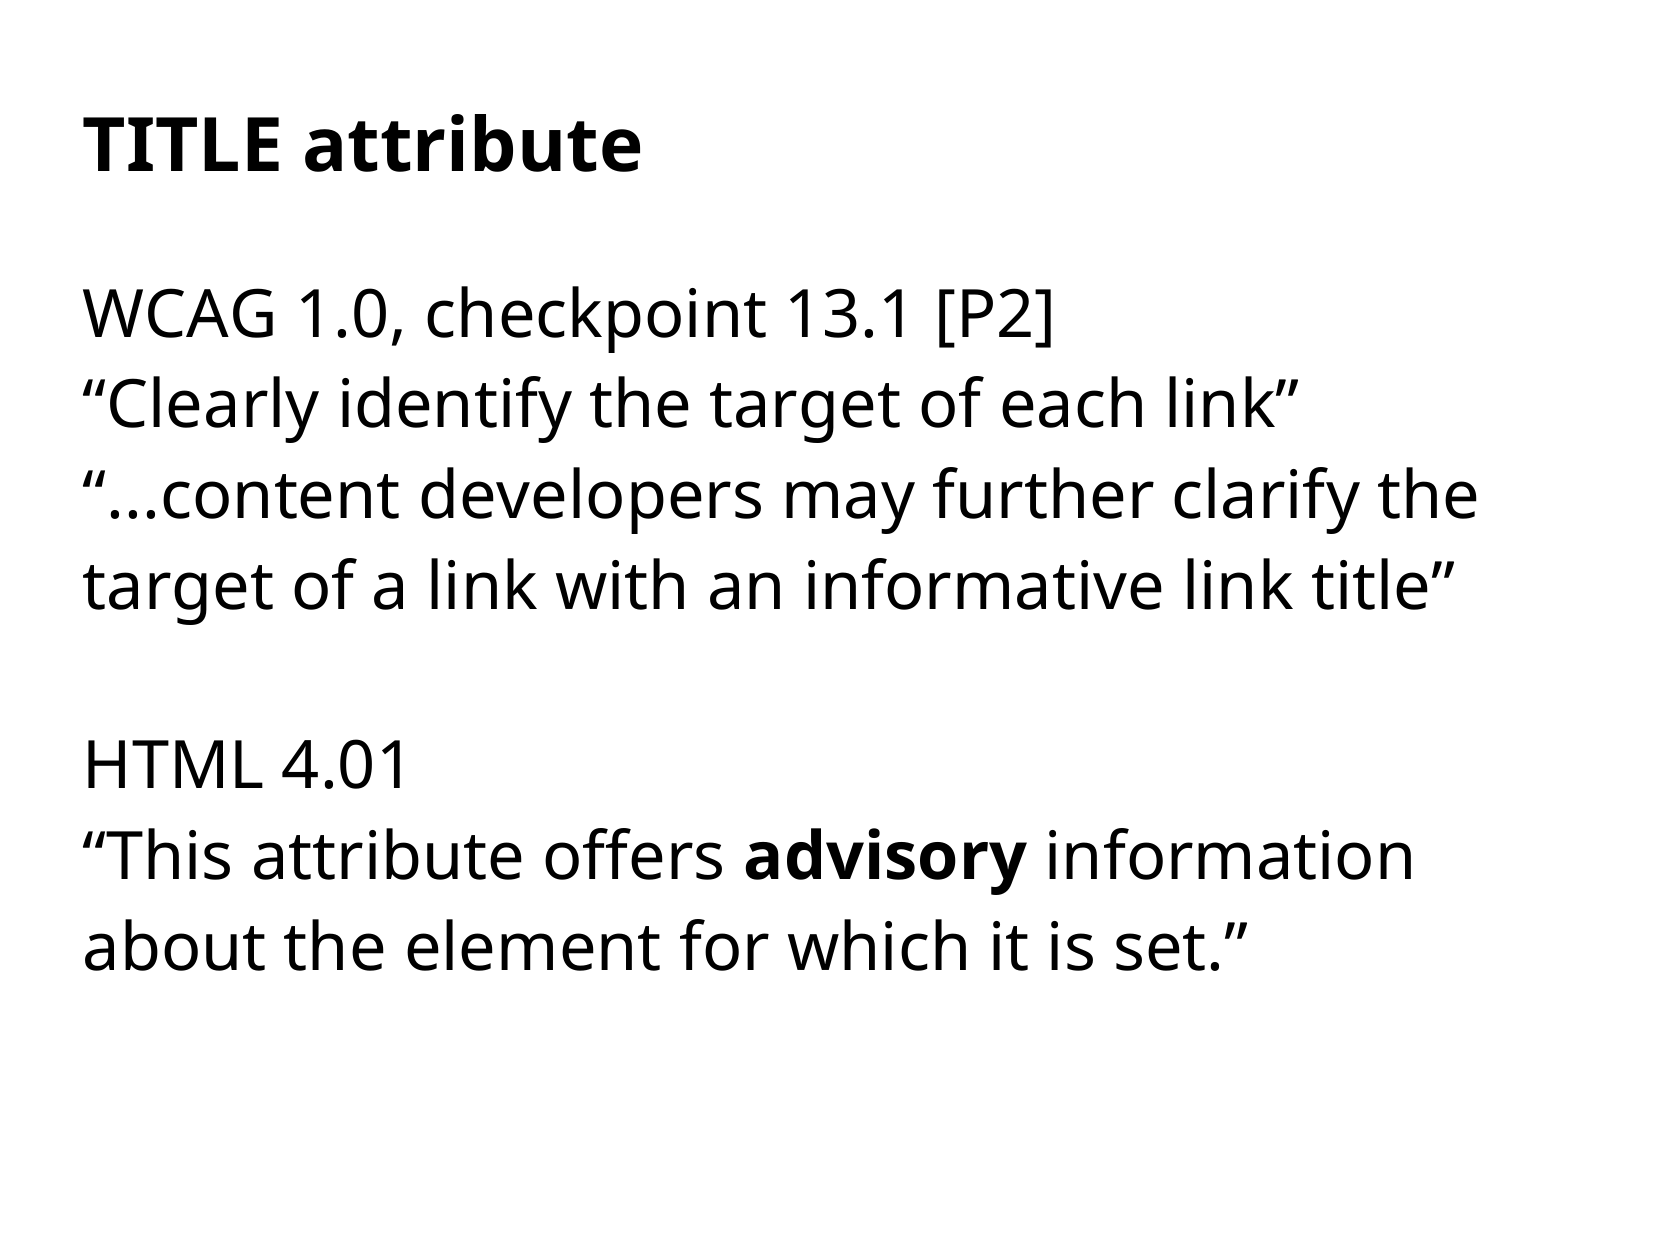

# TITLE attribute
WCAG 1.0, checkpoint 13.1 [P2]
“Clearly identify the target of each link”
“...content developers may further clarify the target of a link with an informative link title”
HTML 4.01
“This attribute offers advisory information about the element for which it is set.”